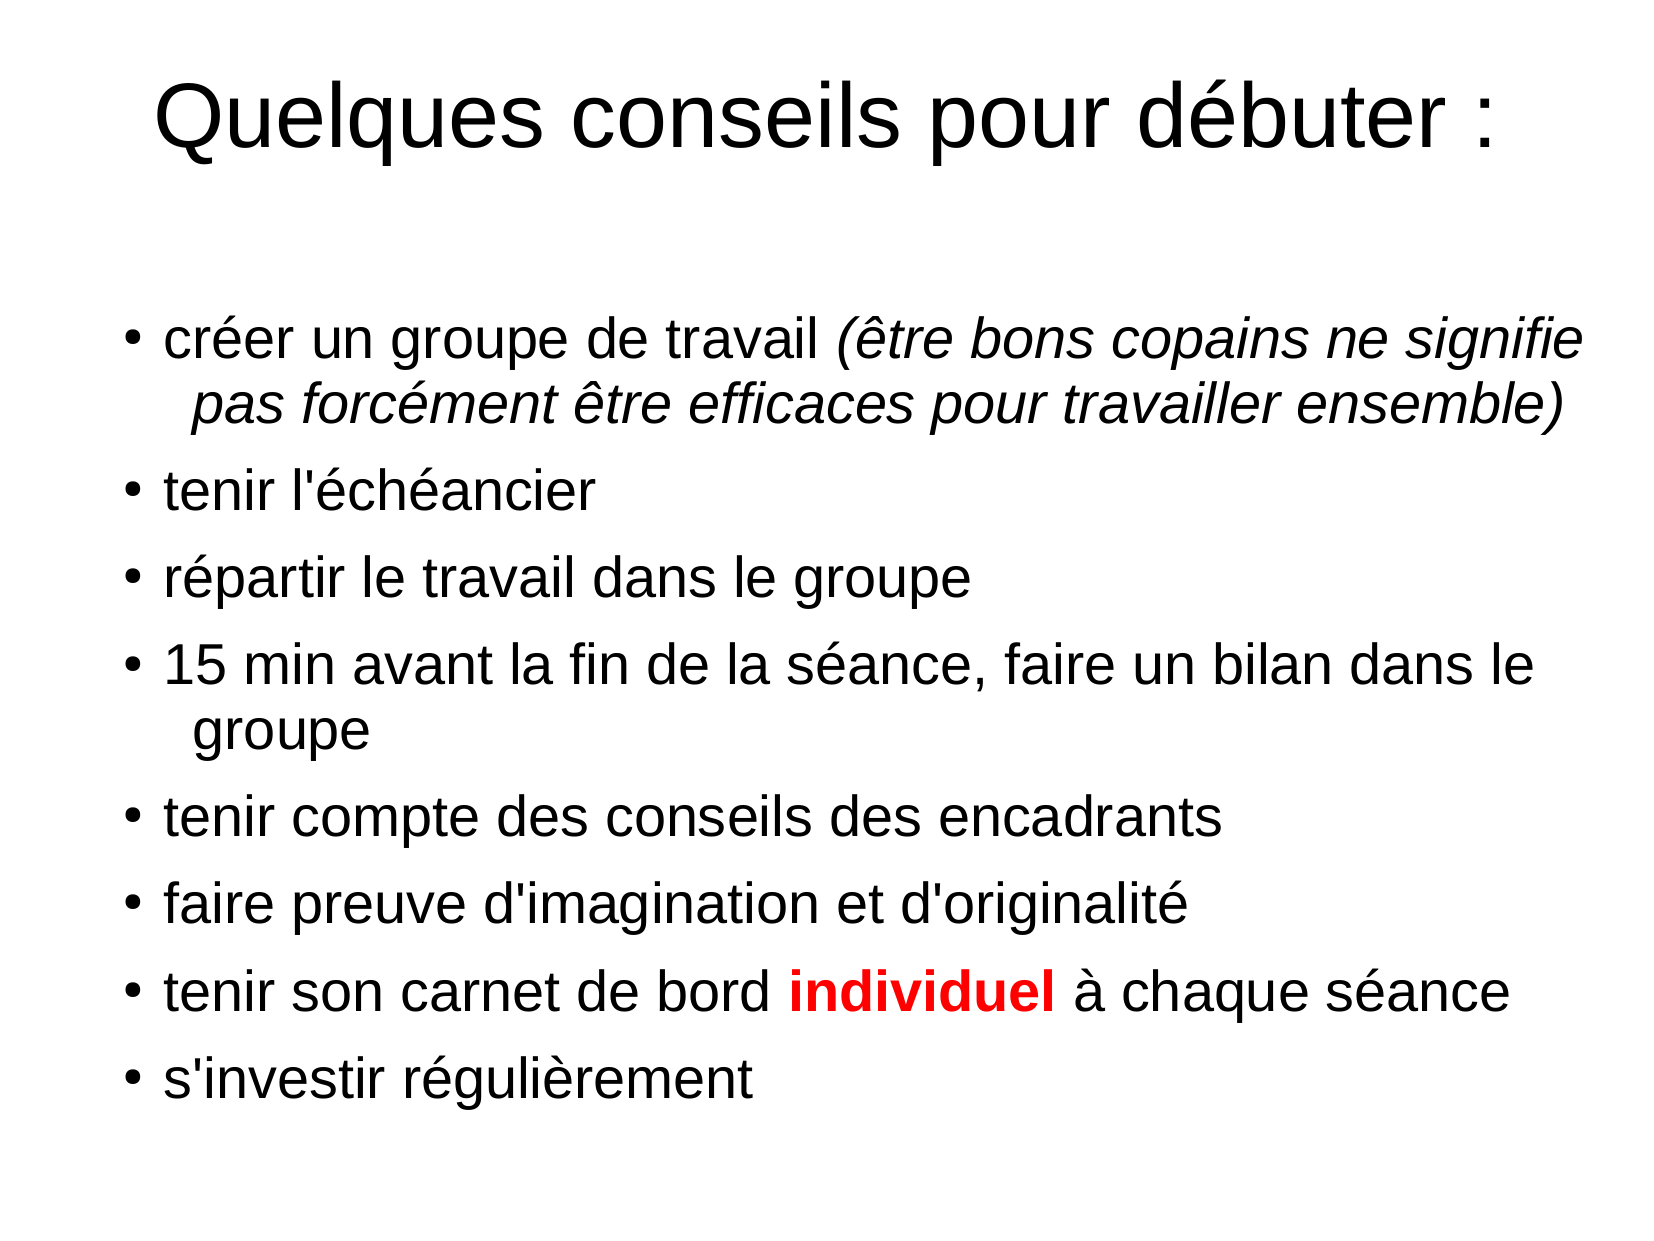

# Quelques conseils pour débuter :
créer un groupe de travail (être bons copains ne signifie pas forcément être efficaces pour travailler ensemble)
tenir l'échéancier
répartir le travail dans le groupe
15 min avant la fin de la séance, faire un bilan dans le groupe
tenir compte des conseils des encadrants
faire preuve d'imagination et d'originalité
tenir son carnet de bord individuel à chaque séance
s'investir régulièrement